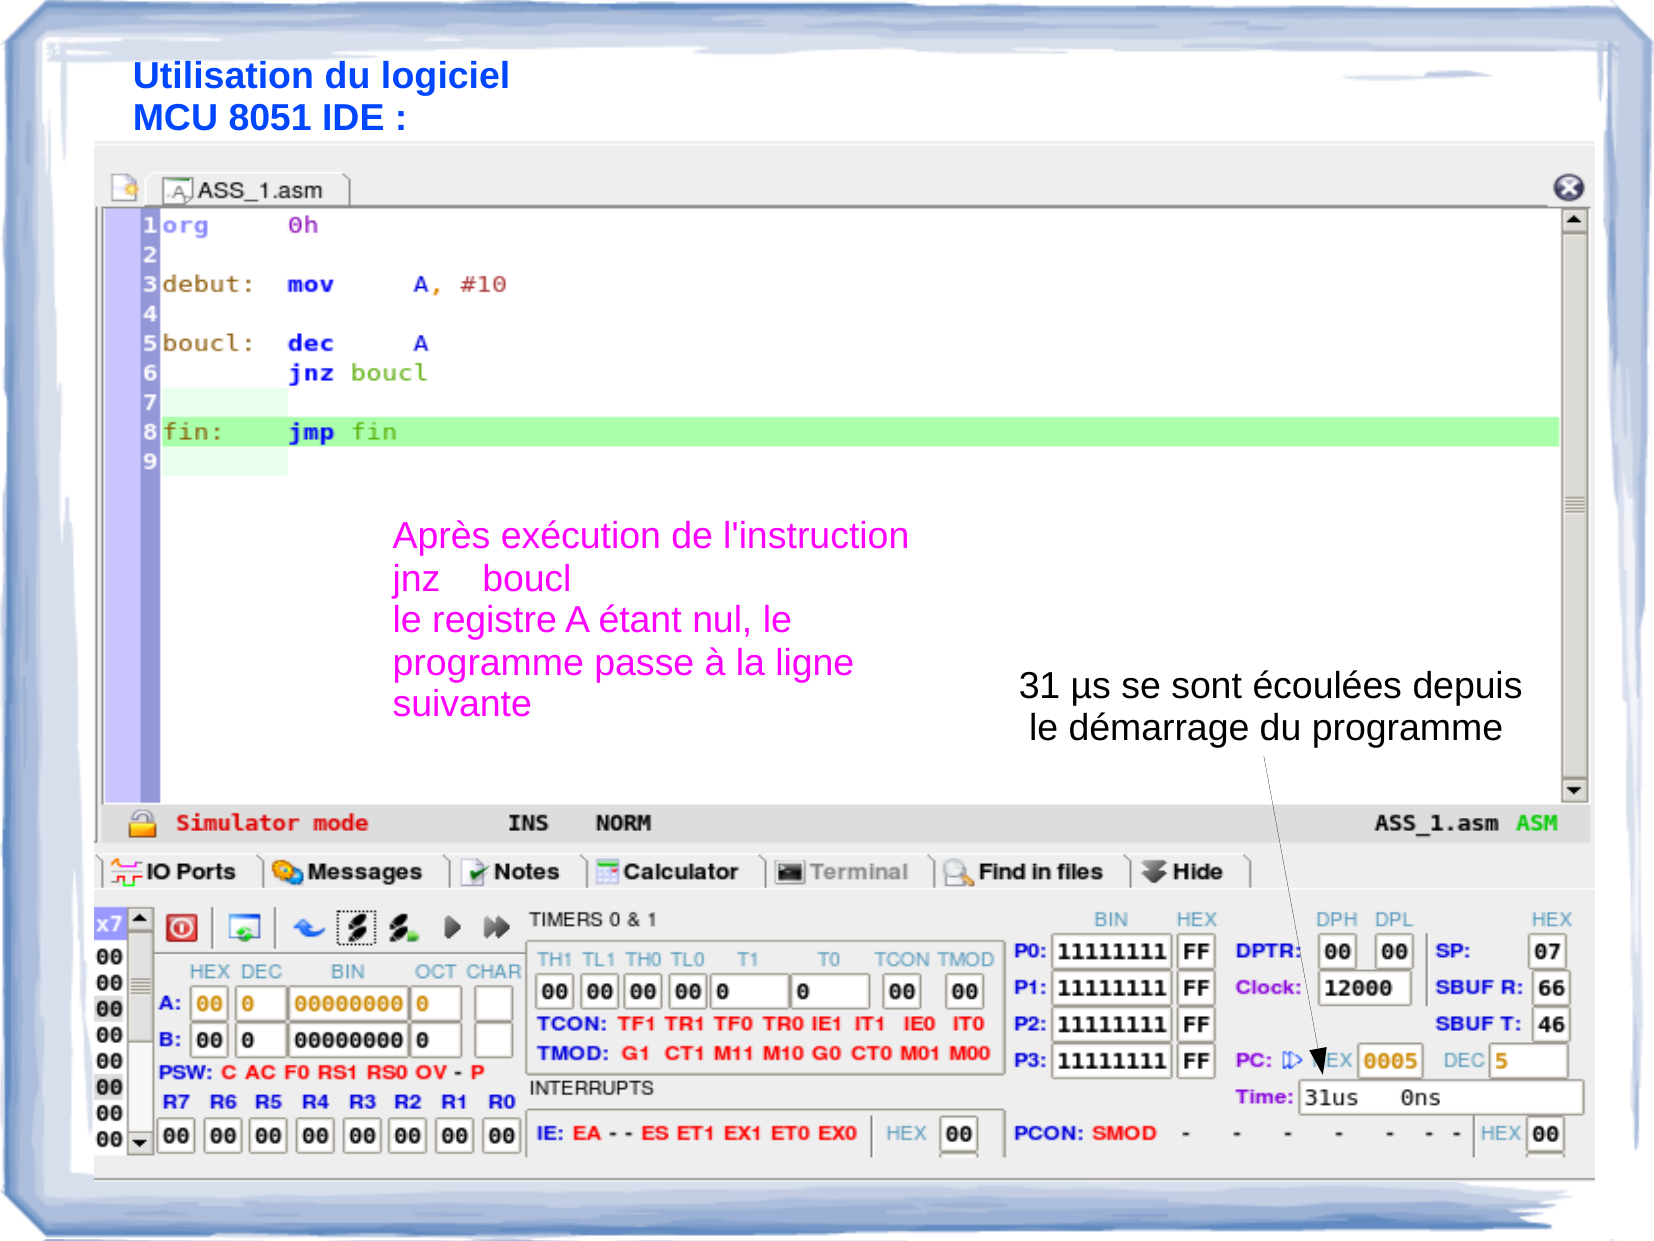

Utilisation du logiciel
MCU 8051 IDE :
Après exécution de l'instruction
jnz boucl
le registre A étant nul, le programme passe à la ligne suivante
31 µs se sont écoulées depuis
 le démarrage du programme
38